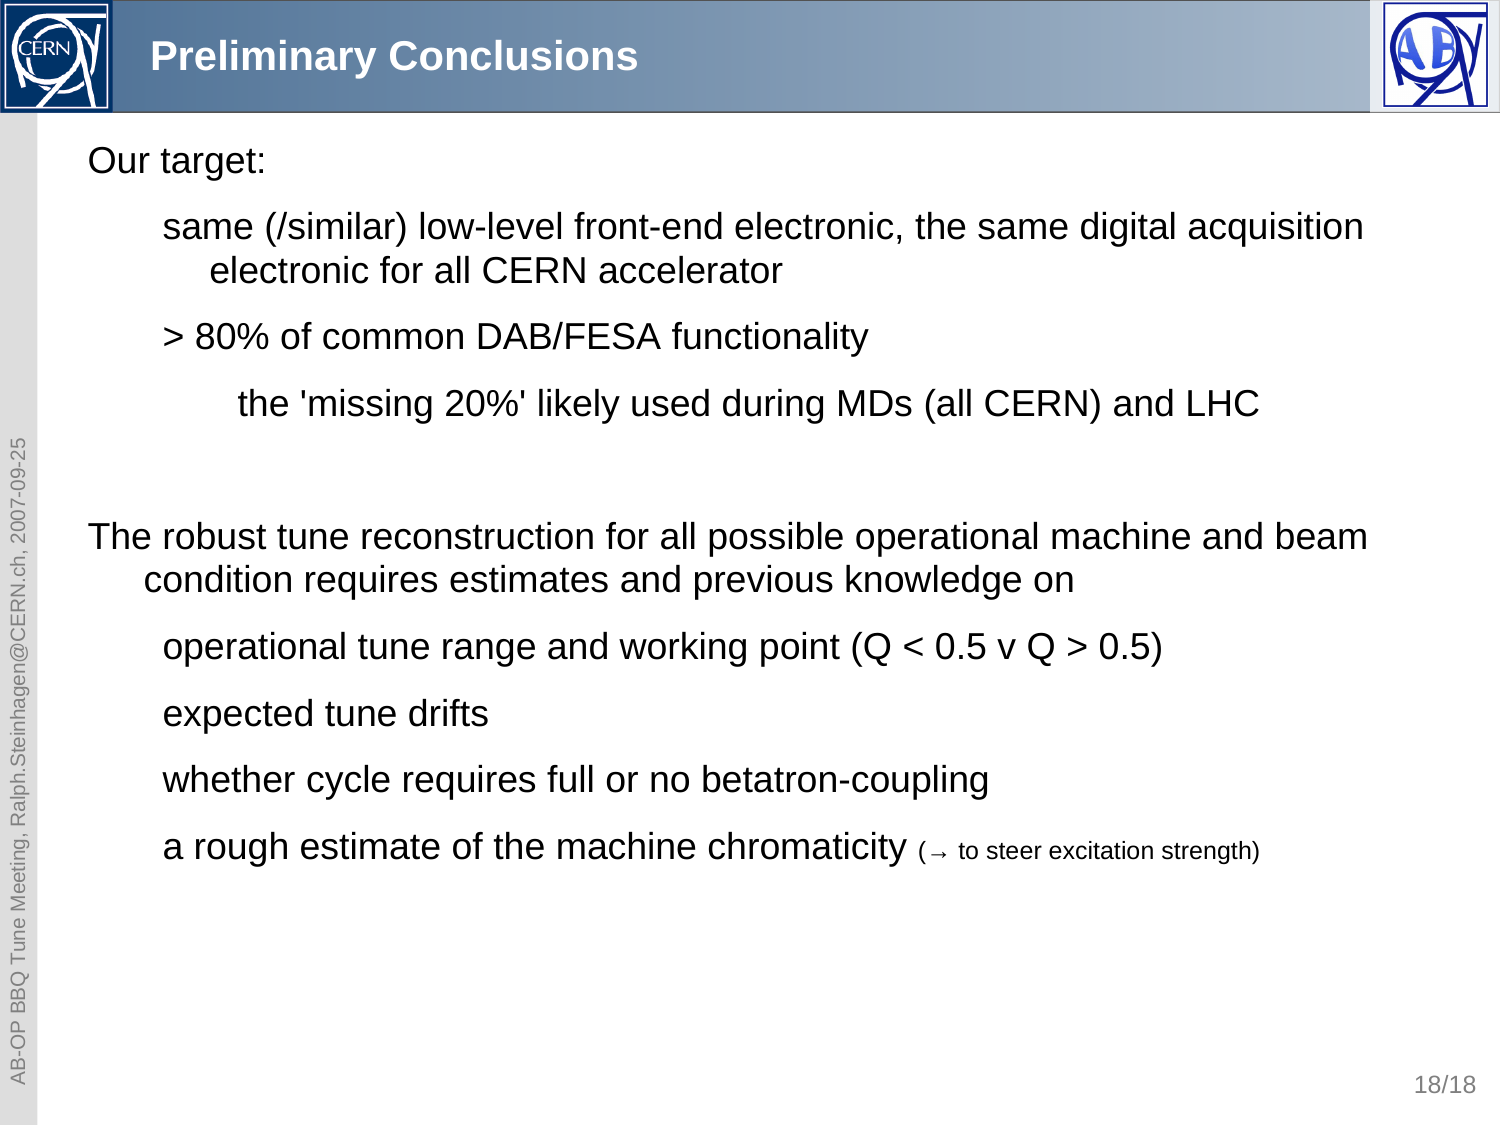

# Preliminary Conclusions
Our target:
same (/similar) low-level front-end electronic, the same digital acquisition electronic for all CERN accelerator
> 80% of common DAB/FESA functionality
the 'missing 20%' likely used during MDs (all CERN) and LHC
The robust tune reconstruction for all possible operational machine and beam condition requires estimates and previous knowledge on
operational tune range and working point (Q < 0.5 v Q > 0.5)
expected tune drifts
whether cycle requires full or no betatron-coupling
a rough estimate of the machine chromaticity (→ to steer excitation strength)